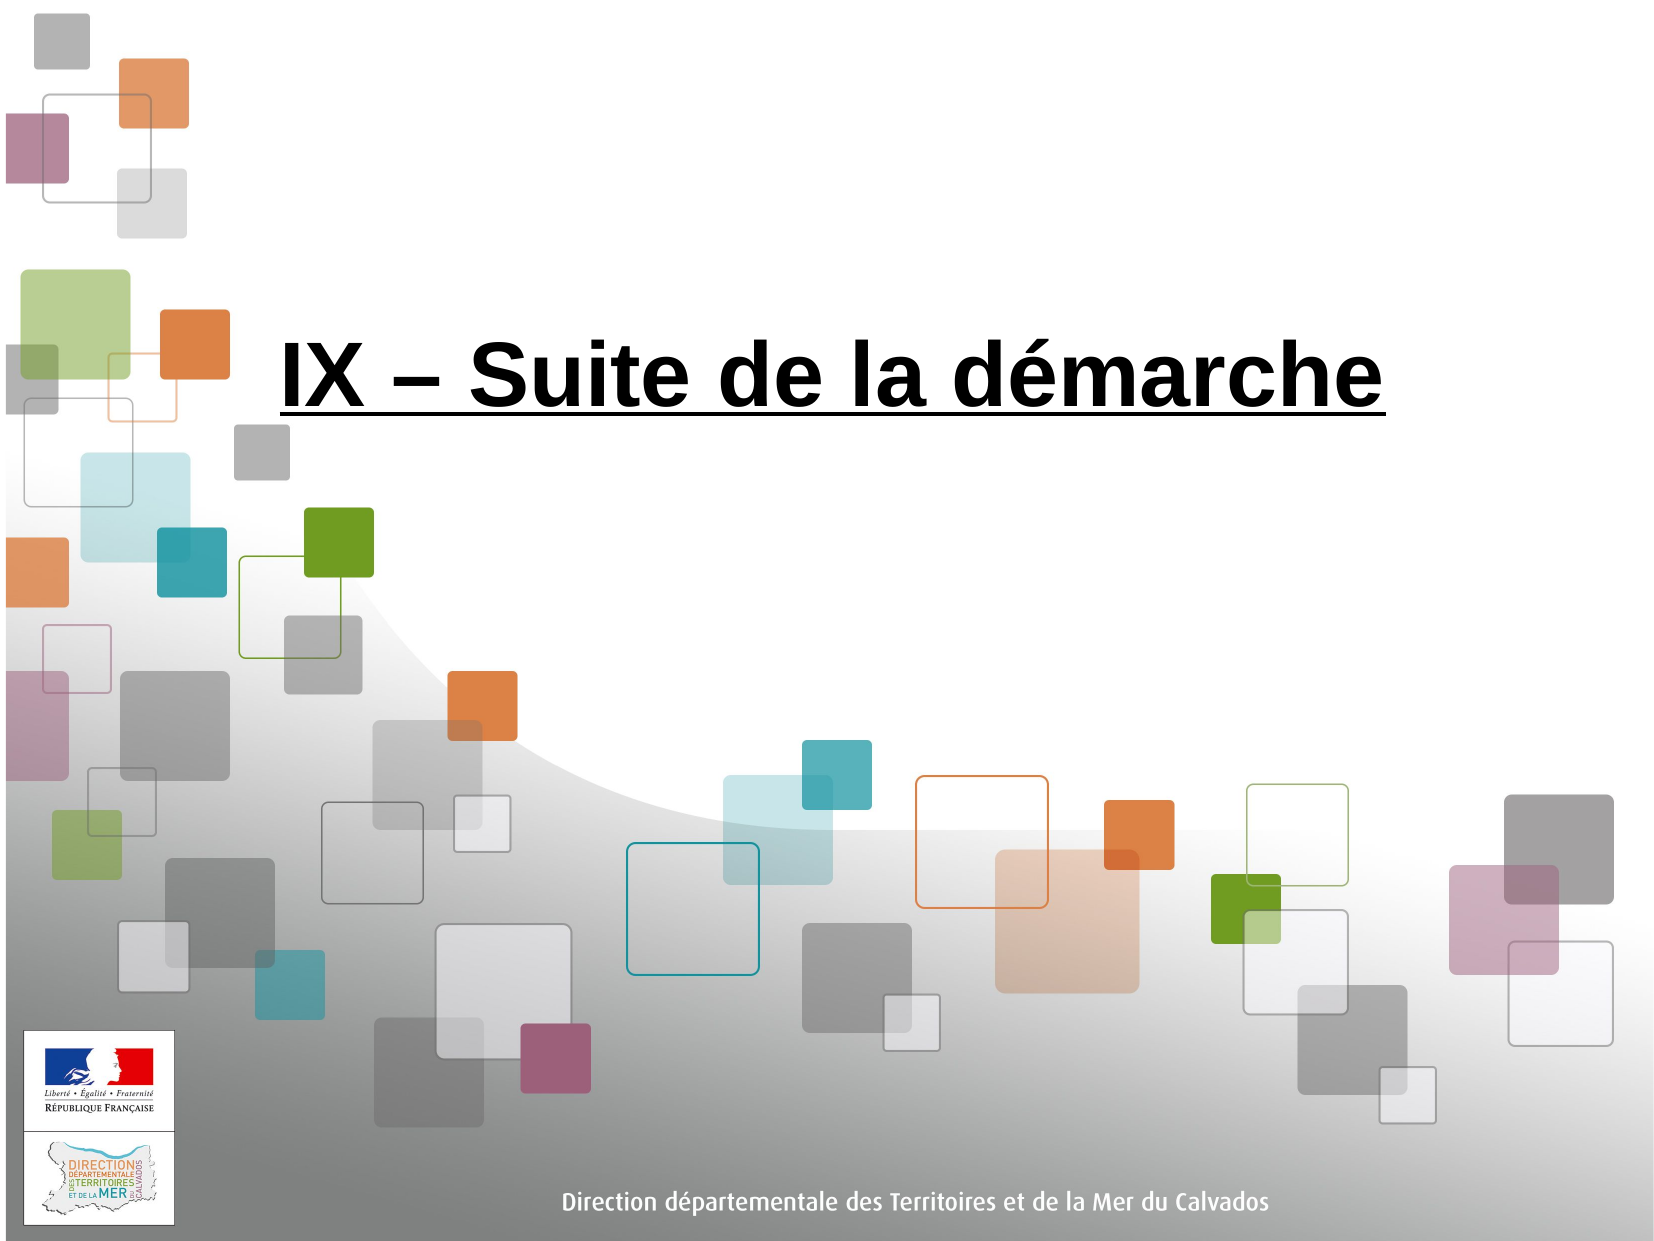

#
IX – Suite de la démarche